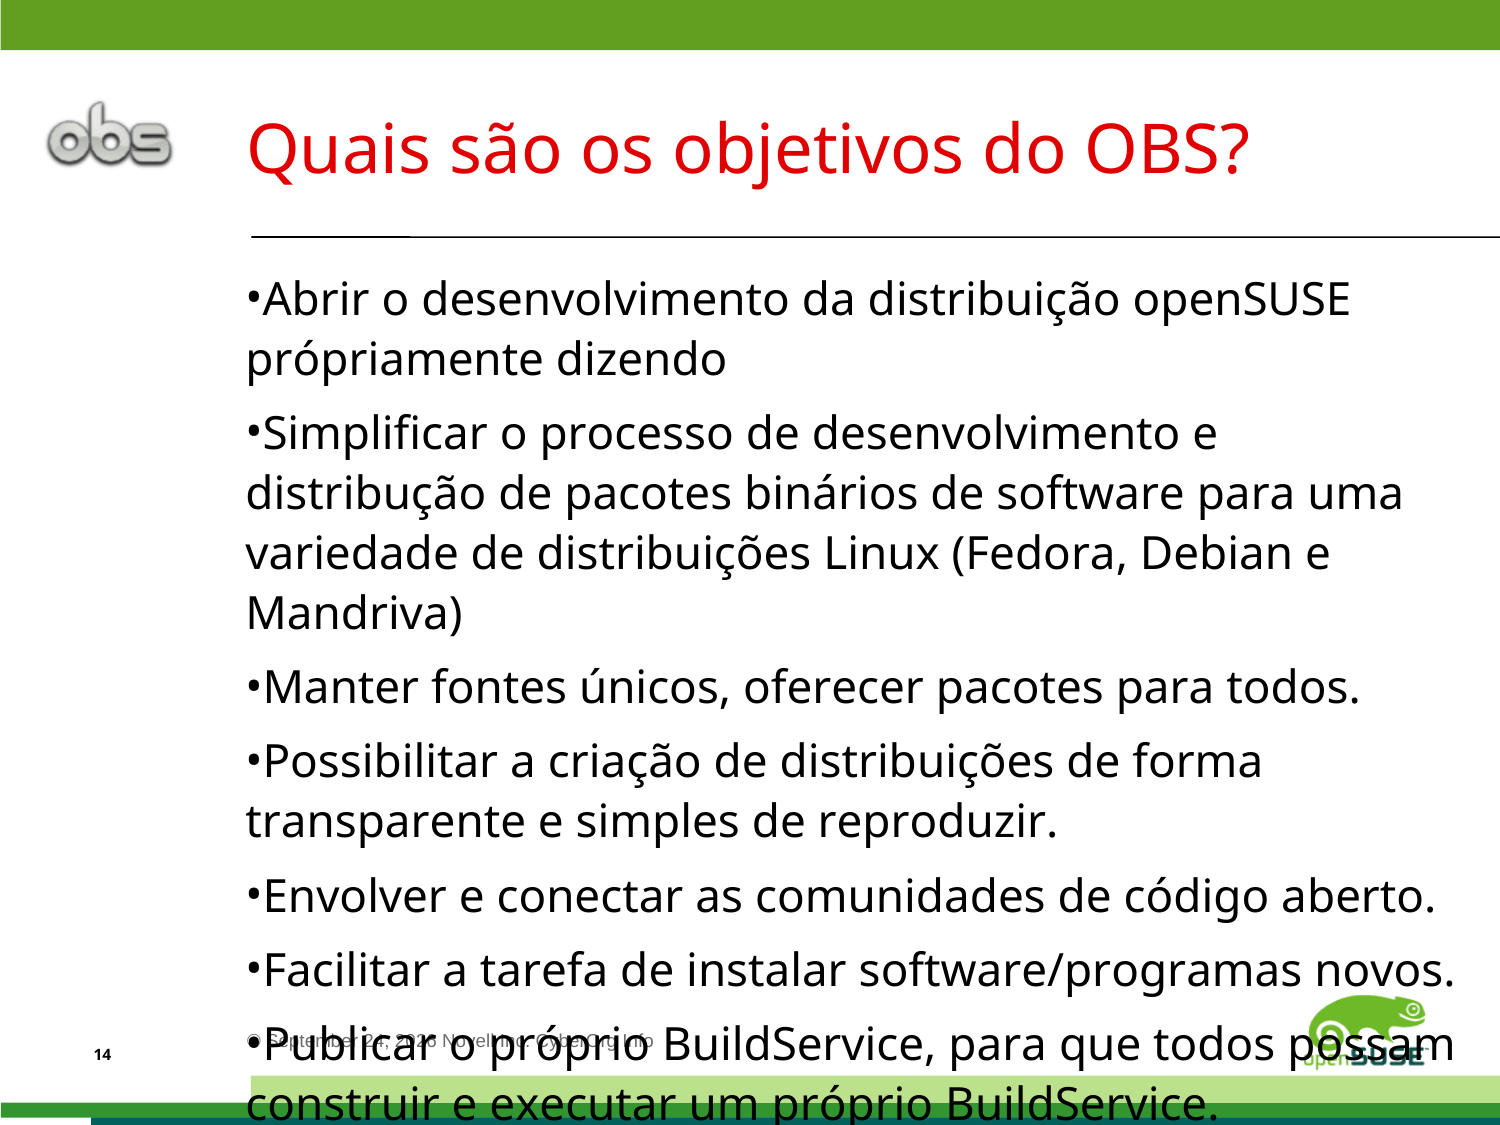

# Quais são os objetivos do OBS?
Abrir o desenvolvimento da distribuição openSUSE própriamente dizendo
Simplificar o processo de desenvolvimento e distribução de pacotes binários de software para uma variedade de distribuições Linux (Fedora, Debian e Mandriva)
Manter fontes únicos, oferecer pacotes para todos.
Possibilitar a criação de distribuições de forma transparente e simples de reproduzir.
Envolver e conectar as comunidades de código aberto.
Facilitar a tarefa de instalar software/programas novos.
Publicar o próprio BuildService, para que todos possam construir e executar um próprio BuildService.